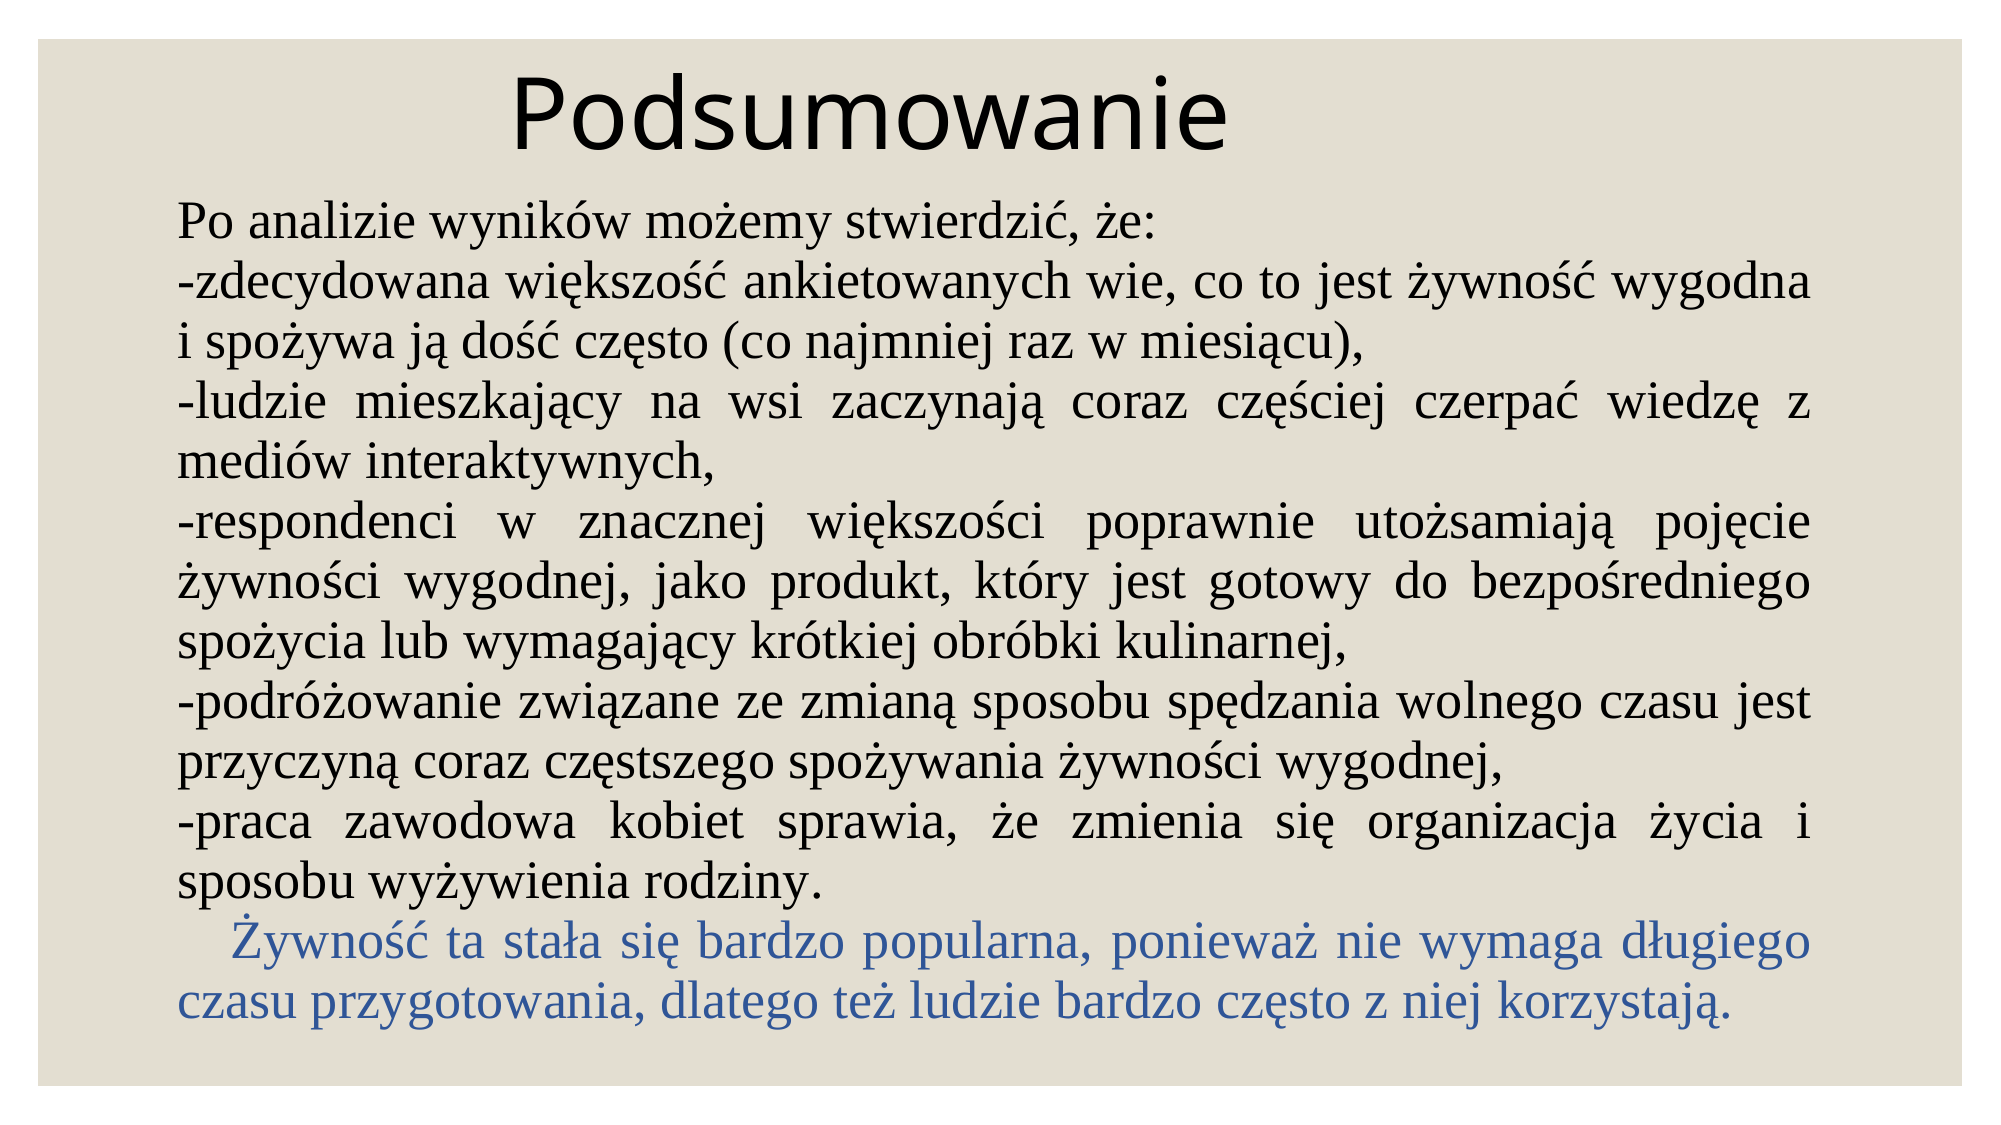

Podsumowanie
Po analizie wyników możemy stwierdzić, że:
-zdecydowana większość ankietowanych wie, co to jest żywność wygodna i spożywa ją dość często (co najmniej raz w miesiącu),
-ludzie mieszkający na wsi zaczynają coraz częściej czerpać wiedzę z mediów interaktywnych,
-respondenci w znacznej większości poprawnie utożsamiają pojęcie żywności wygodnej, jako produkt, który jest gotowy do bezpośredniego spożycia lub wymagający krótkiej obróbki kulinarnej,
-podróżowanie związane ze zmianą sposobu spędzania wolnego czasu jest przyczyną coraz częstszego spożywania żywności wygodnej,
-praca zawodowa kobiet sprawia, że zmienia się organizacja życia i sposobu wyżywienia rodziny.
 Żywność ta stała się bardzo popularna, ponieważ nie wymaga długiego czasu przygotowania, dlatego też ludzie bardzo często z niej korzystają.